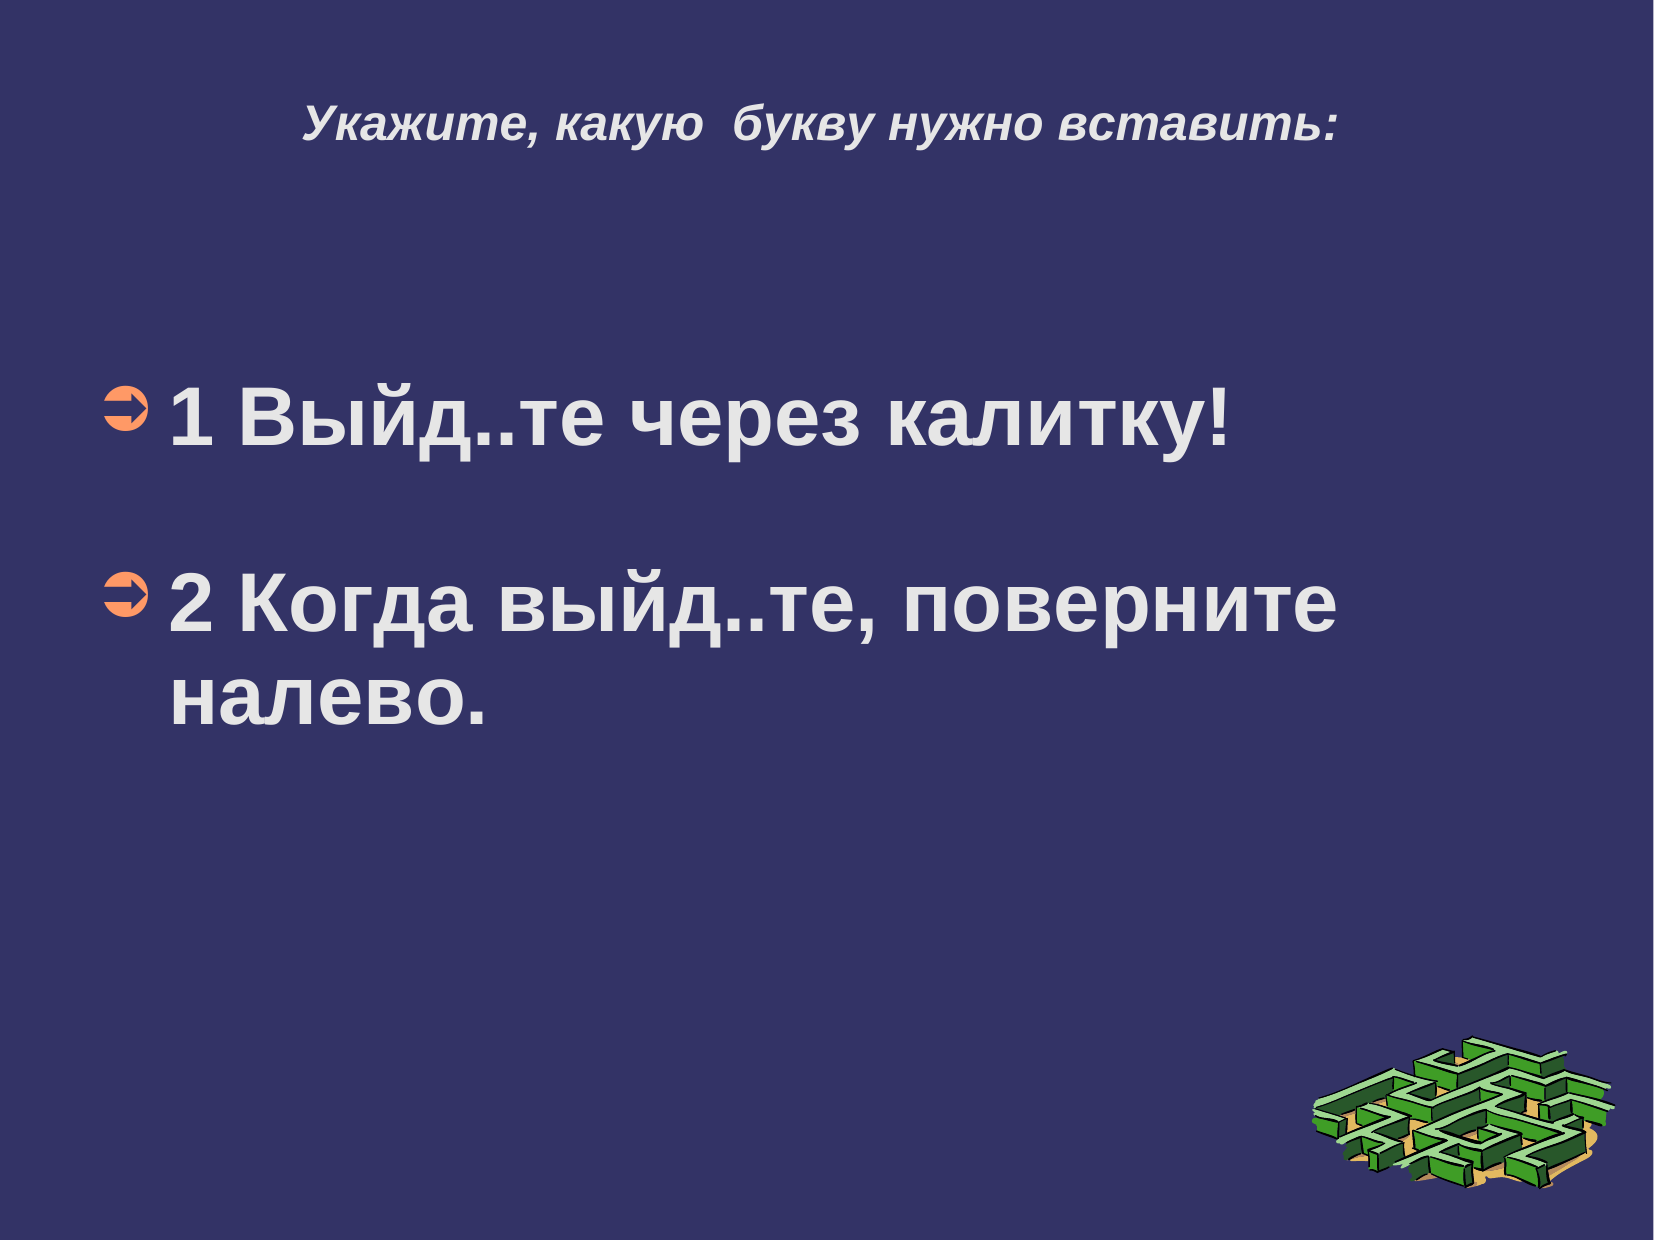

# Укажите, какую букву нужно вставить:
1 Выйд..те через калитку!
2 Когда выйд..те, поверните налево.